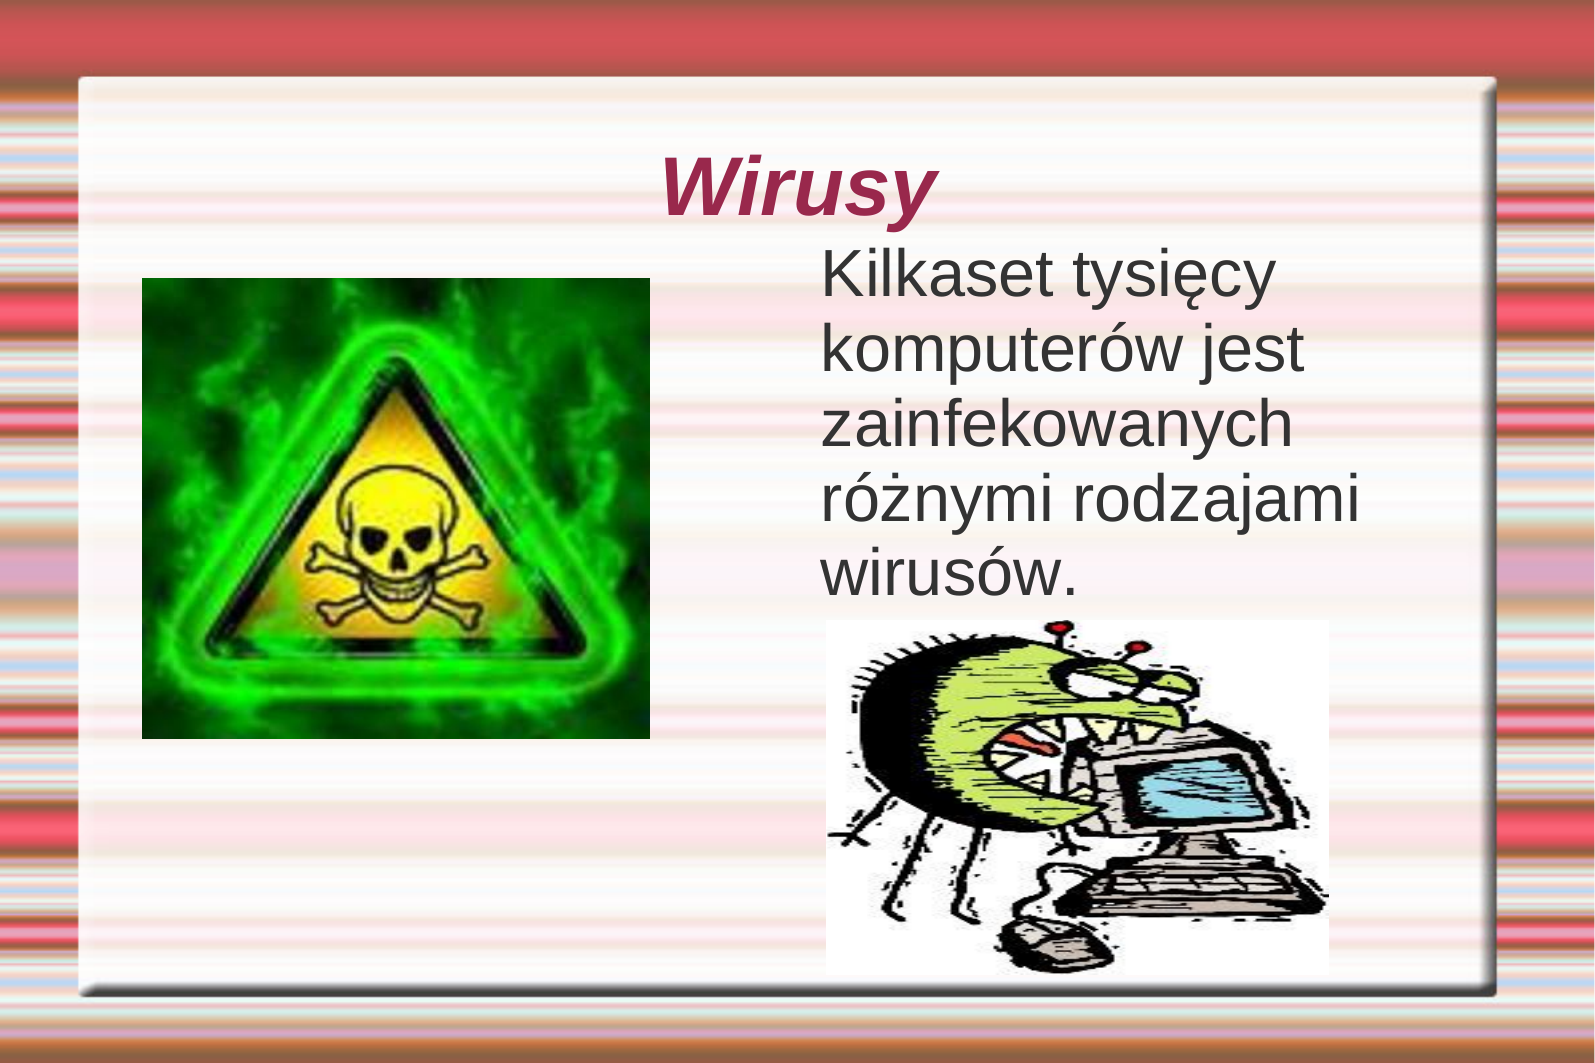

# Wirusy
Kilkaset tysięcy komputerów jest zainfekowanych różnymi rodzajami wirusów.